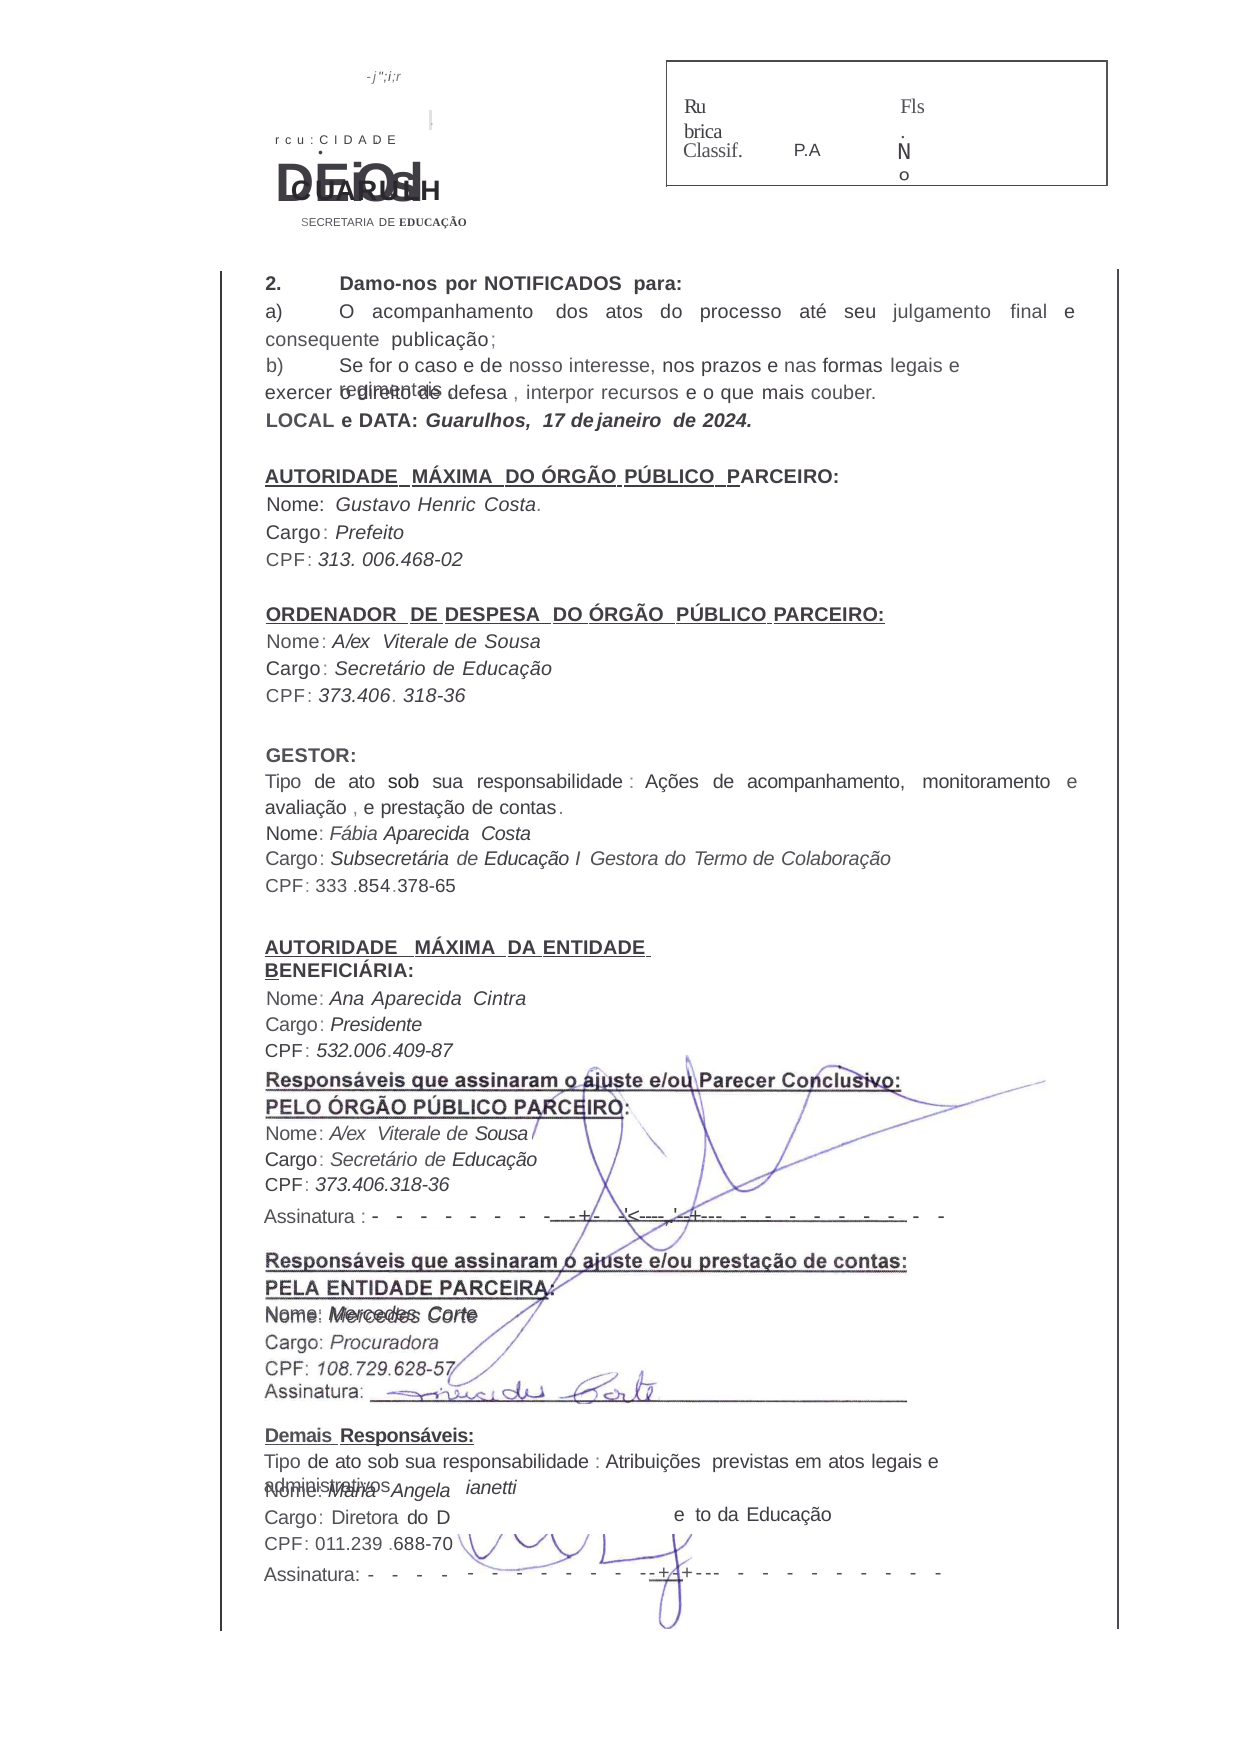

-j";i;r
Ru brica
Fls.
.
.
rcu:CIDADE DEiOsl
Nº
Classif.
P.A
•
CUARULH
SECRETARIA DE EDUCAÇÃO
2.
a)
Damo-nos por NOTIFICADOS para:
O acompanhamento dos atos do processo até seu julgamento final e
consequente publicação;
b)
Se for o caso e de nosso interesse, nos prazos e nas formas legais e regimentais ,
exercer o direito de defesa , interpor recursos e o que mais couber.
LOCAL e DATA: Guarulhos, 17 dejaneiro de 2024.
AUTORIDADE MÁXIMA DO ÓRGÃO PÚBLICO PARCEIRO:
Nome: Gustavo Henric Costa.
Cargo: Prefeito
CPF: 313. 006.468-02
ORDENADOR DE DESPESA DO ÓRGÃO PÚBLICO PARCEIRO:
Nome: A/ex Viterale de Sousa Cargo: Secretário de Educação CPF: 373.406. 318-36
GESTOR:
Tipo de ato sob sua responsabilidade : Ações de acompanhamento, avaliação , e prestação de contas.
Nome: Fábia Aparecida Costa
Cargo: Subsecretária de Educação I Gestora do Termo de Colaboração
CPF: 333 .854.378-65
monitoramento e
AUTORIDADE MÁXIMA DA ENTIDADE BENEFICIÁRIA:
Nome: Ana Aparecida Cintra
Cargo: Presidente
CPF: 532.006.409-87
Nome: A/ex Viterale de Sousa Cargo: Secretário de Educação CPF: 373.406.318-36
Assinatura : ---------+--'<----,.'--+------------
Nome: Mercedes Corte
Demais Responsáveis:
Tipo de ato sob sua responsabilidade : Atribuições previstas em atos legais e administrativos .
Nome:Maria Angela Cargo: Diretora do D CPF: 011.239 .688-70
Assinatura: ----
ianetti
e to da Educação
---------+-+------------